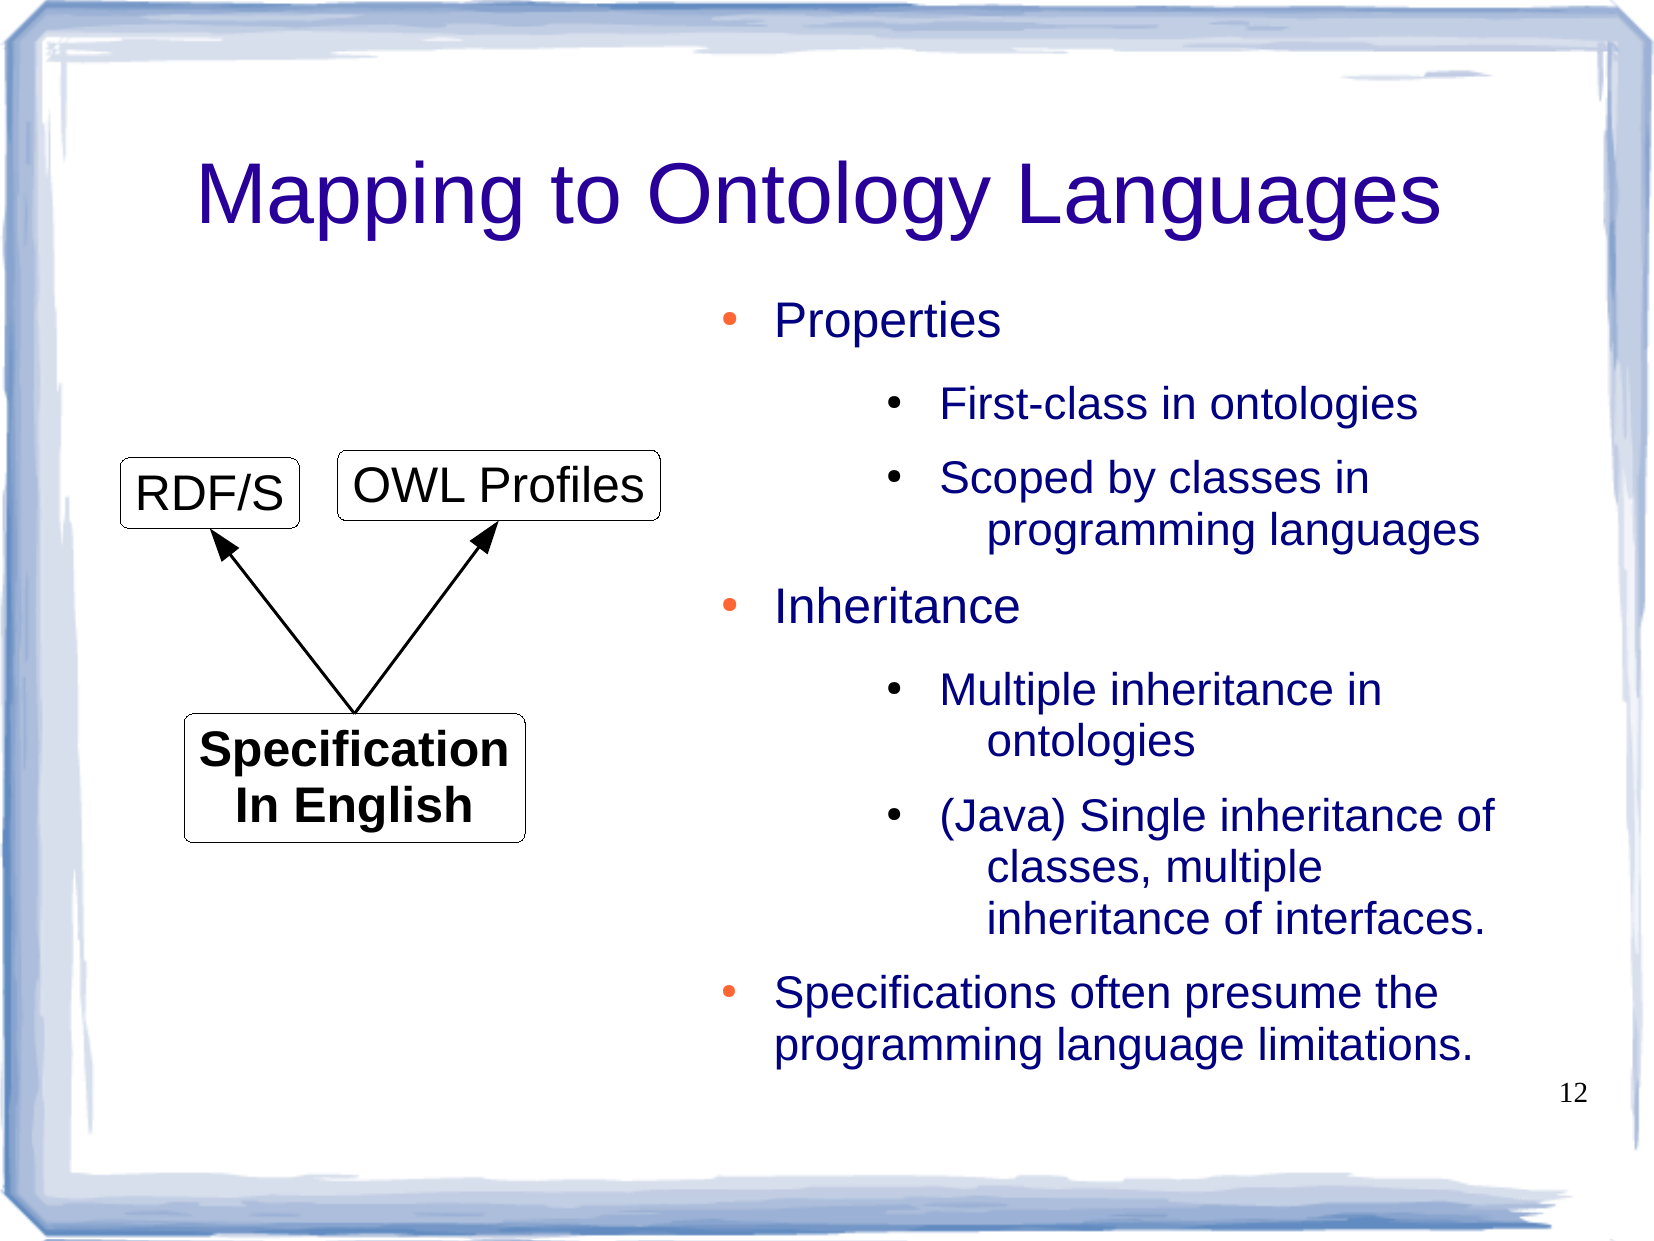

Mapping to Ontology Languages
# Properties
First-class in ontologies
Scoped by classes in programming languages
Inheritance
Multiple inheritance in ontologies
(Java) Single inheritance of classes, multiple inheritance of interfaces.
Specifications often presume the programming language limitations.
OWL Profiles
RDF/S
Specification
In English
12